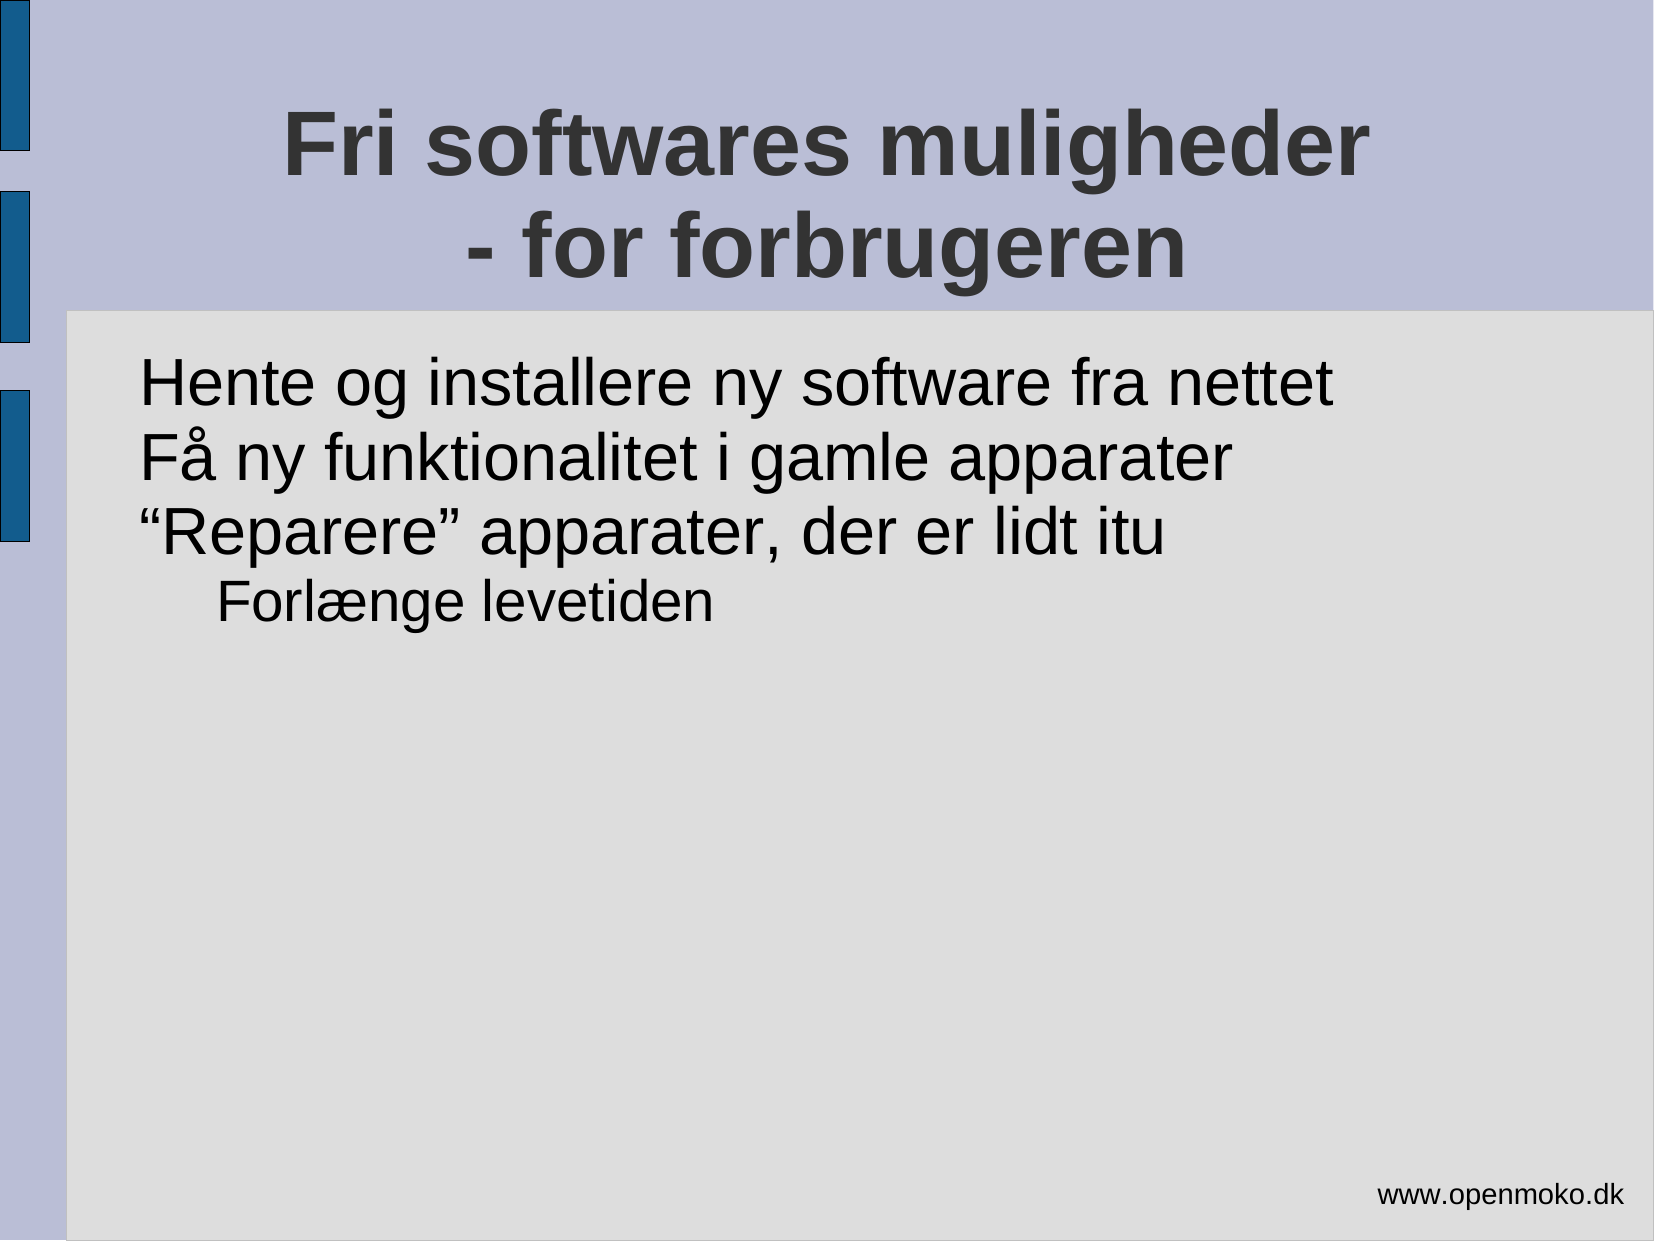

# Fri softwares muligheder - for forbrugeren
Hente og installere ny software fra nettet
Få ny funktionalitet i gamle apparater
“Reparere” apparater, der er lidt itu
Forlænge levetiden